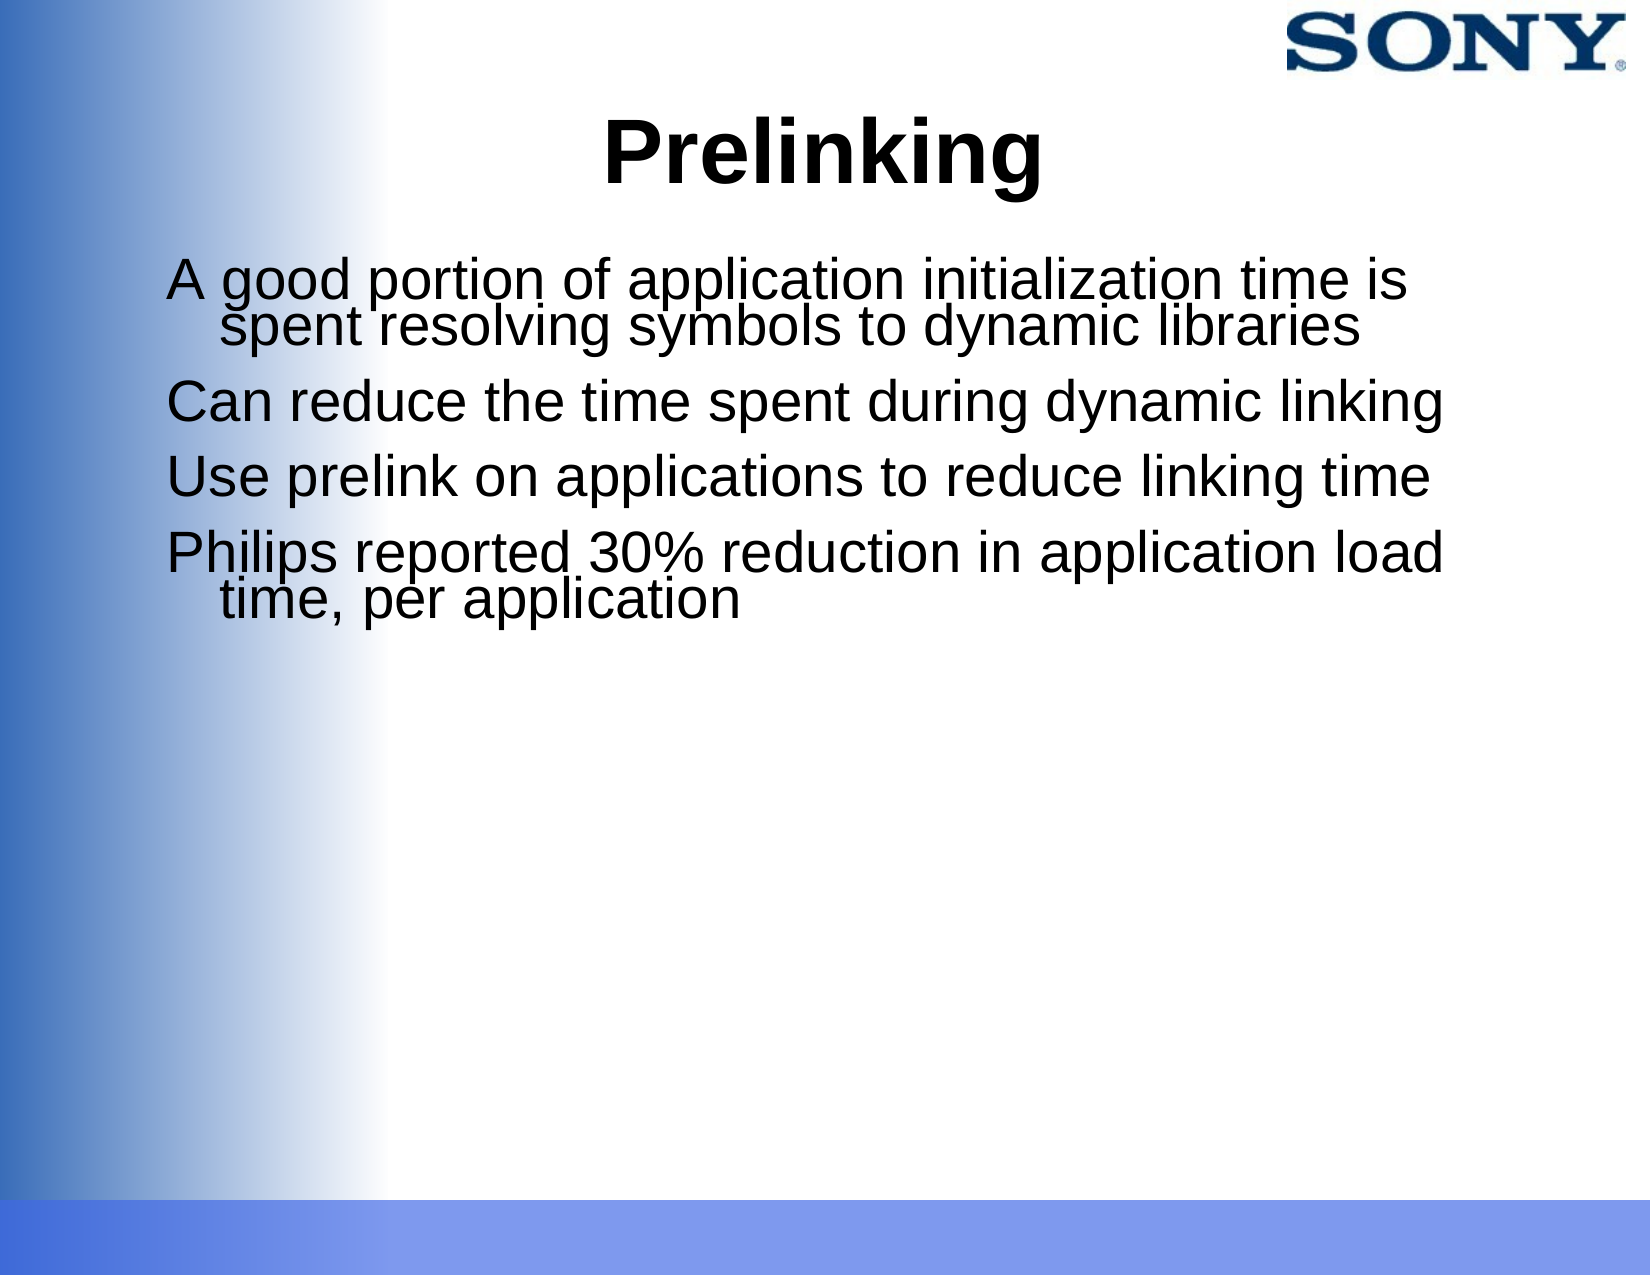

# Prelinking
A good portion of application initialization time is spent resolving symbols to dynamic libraries
Can reduce the time spent during dynamic linking
Use prelink on applications to reduce linking time
Philips reported 30% reduction in application load time, per application